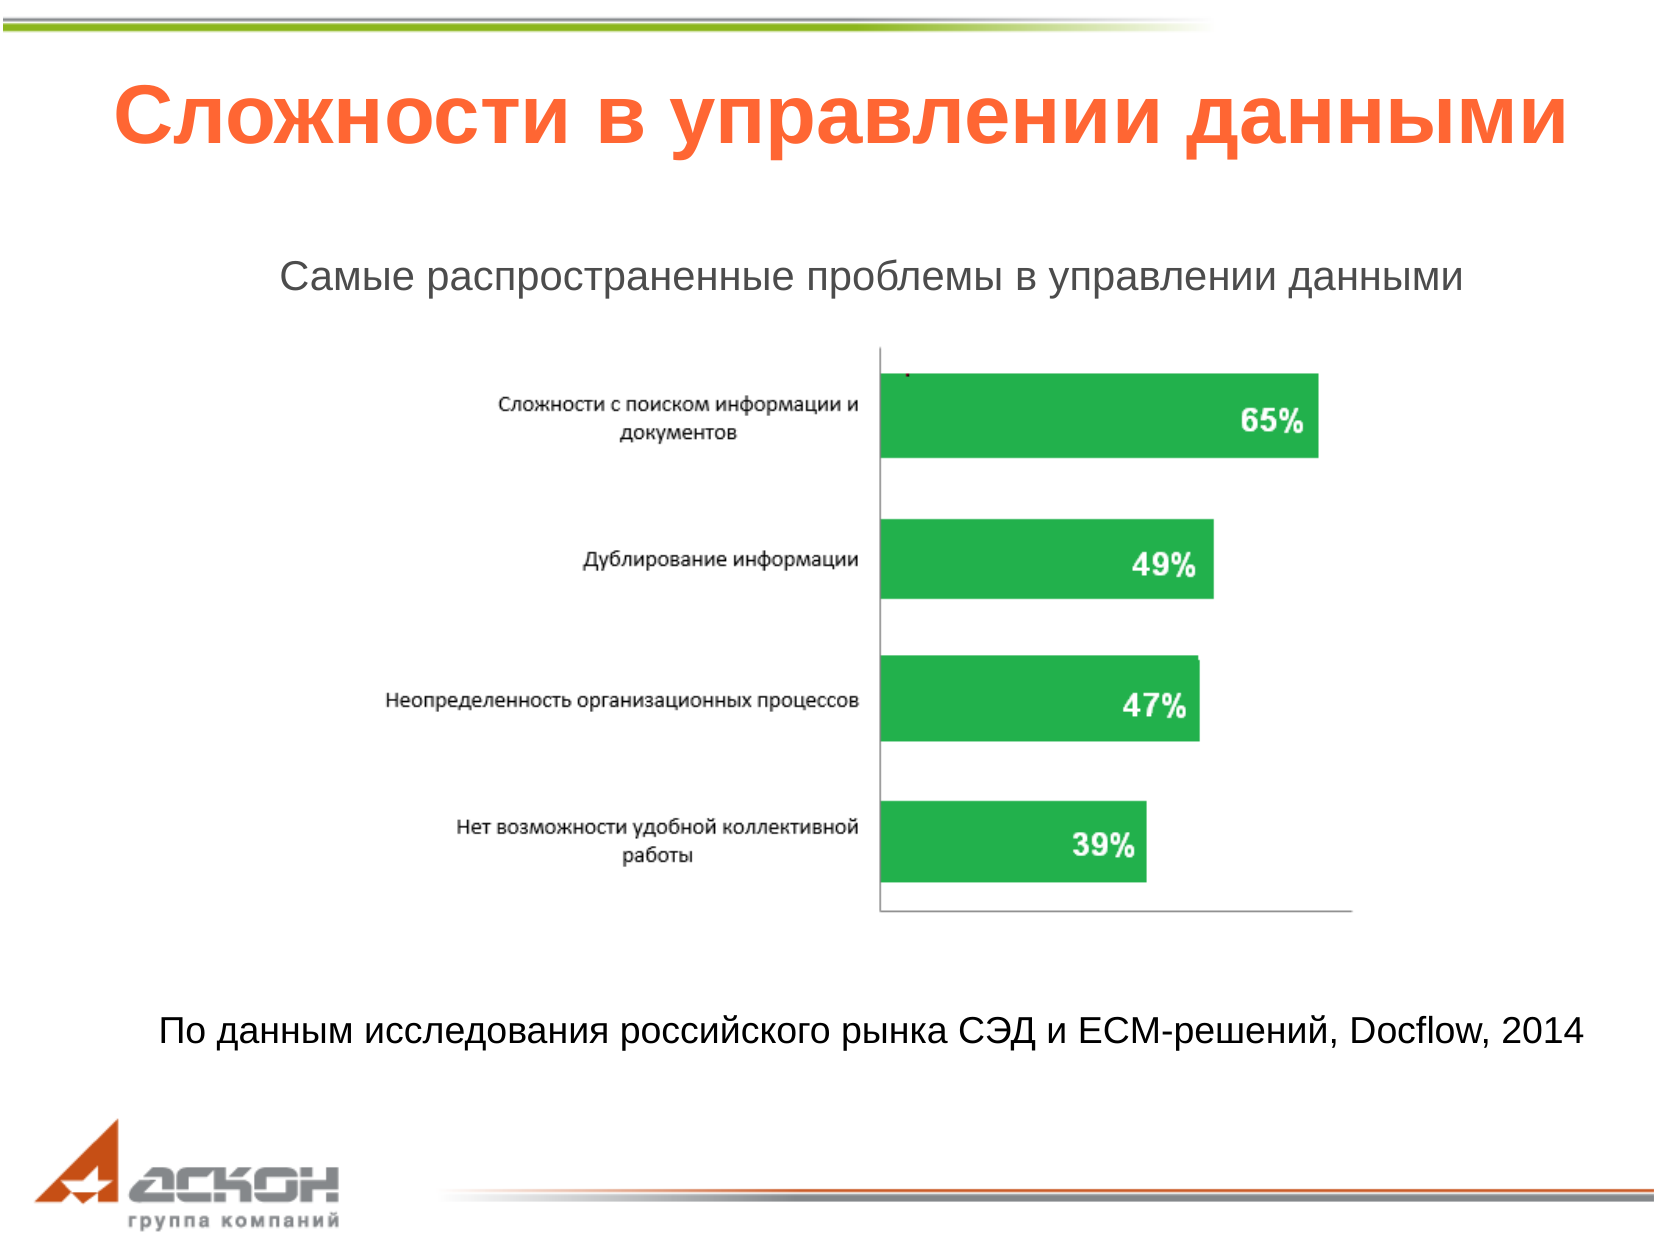

# Сложности в управлении данными
Самые распространенные проблемы в управлении данными
По данным исследования российского рынка СЭД и ECM-решений, Docflow, 2014